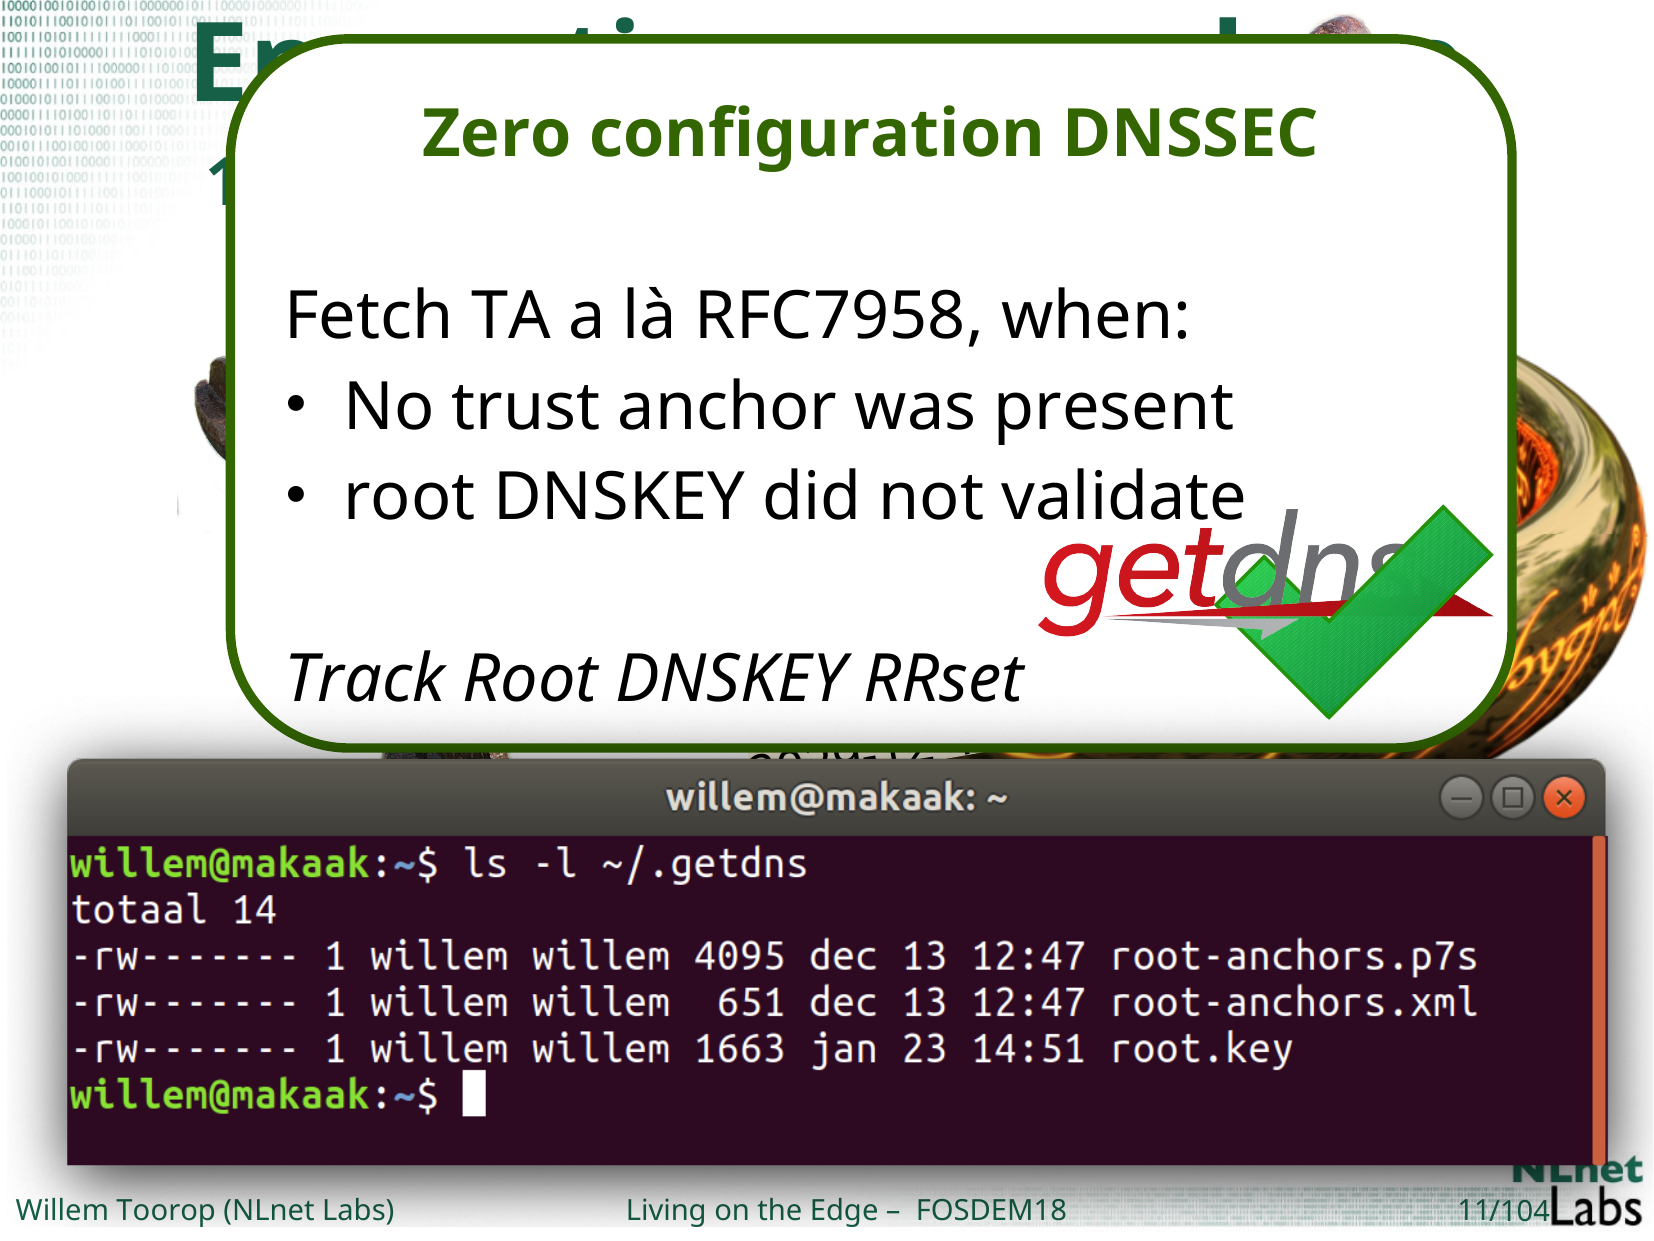

# Encryption everywhere 1st hurdle: Trust Anchor Management
Zero configuration DNSSEC
Fetch TA a là RFC7958, when:
No trust anchor was present
root DNSKEY did not validate
Track Root DNSKEY RRset
Root KSK
2029-12-18
RFC7958
ICANN Root CA